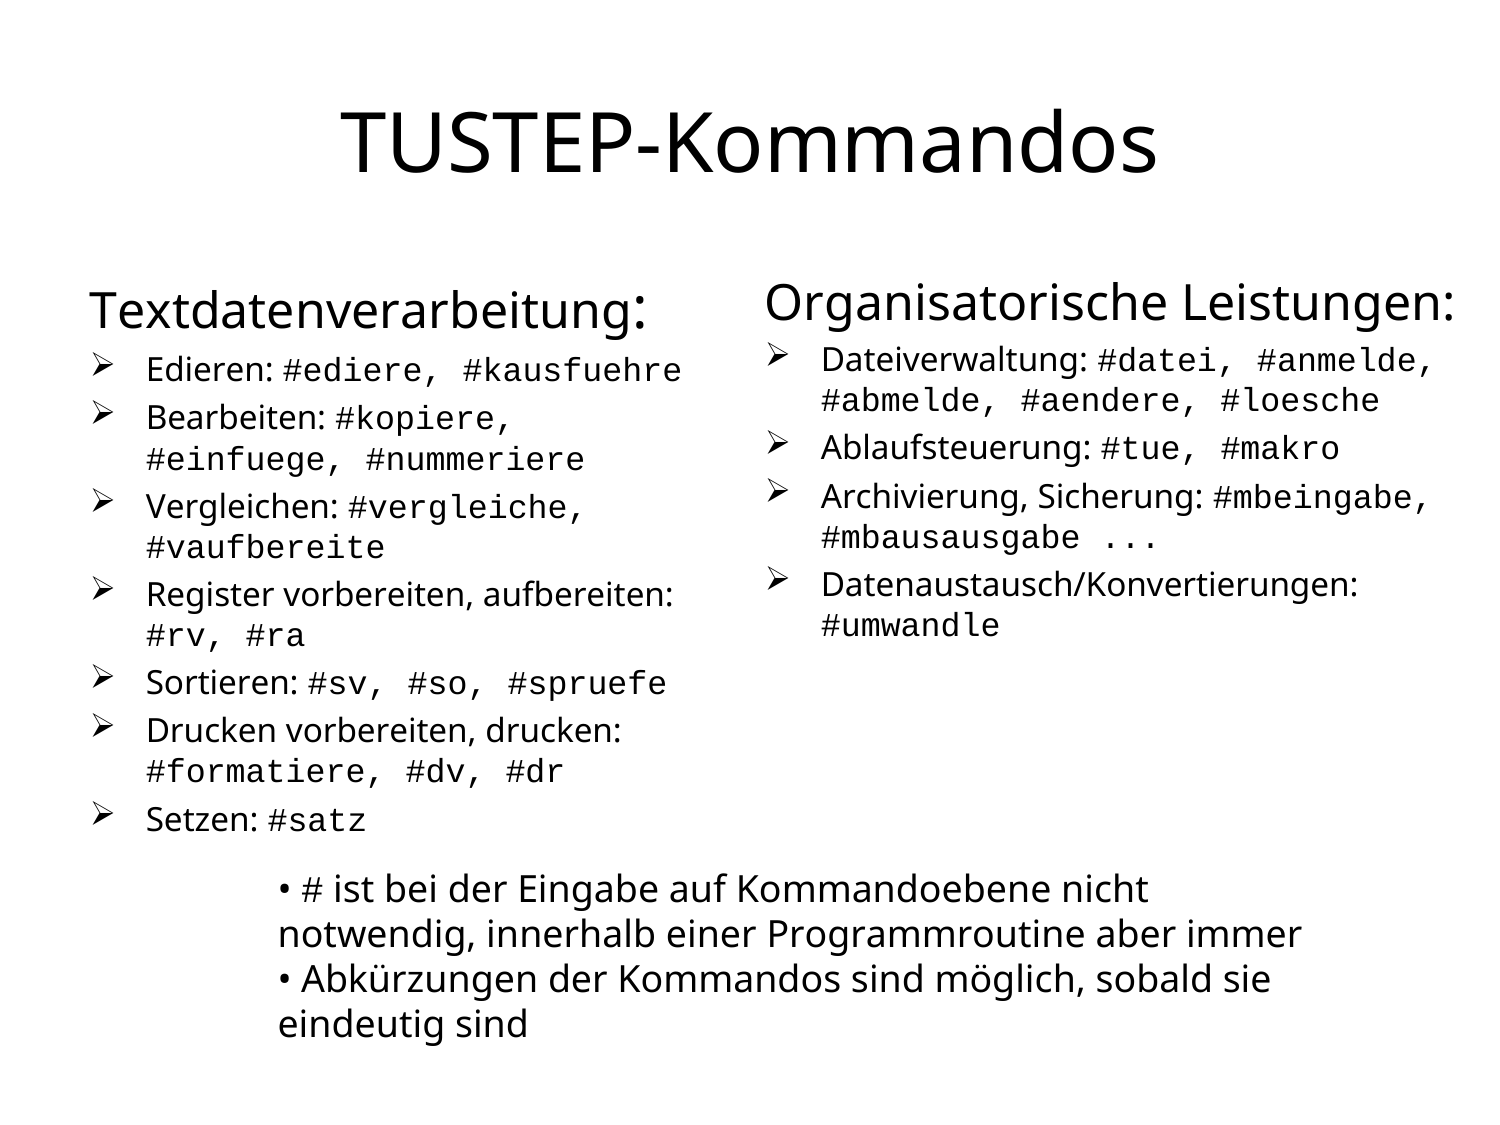

# TUSTEP-Kommandos
Textdatenverarbeitung:
Edieren: #ediere, #kausfuehre
Bearbeiten: #kopiere, #einfuege, #nummeriere
Vergleichen: #vergleiche, #vaufbereite
Register vorbereiten, aufbereiten: #rv, #ra
Sortieren: #sv, #so, #spruefe
Drucken vorbereiten, drucken: #formatiere, #dv, #dr
Setzen: #satz
Organisatorische Leistungen:
Dateiverwaltung: #datei, #anmelde, #abmelde, #aendere, #loesche
Ablaufsteuerung: #tue, #makro
Archivierung, Sicherung: #mbeingabe, #mbausausgabe ...
Datenaustausch/Konvertierungen: #umwandle
 # ist bei der Eingabe auf Kommandoebene nicht notwendig, innerhalb einer Programmroutine aber immer
 Abkürzungen der Kommandos sind möglich, sobald sie eindeutig sind